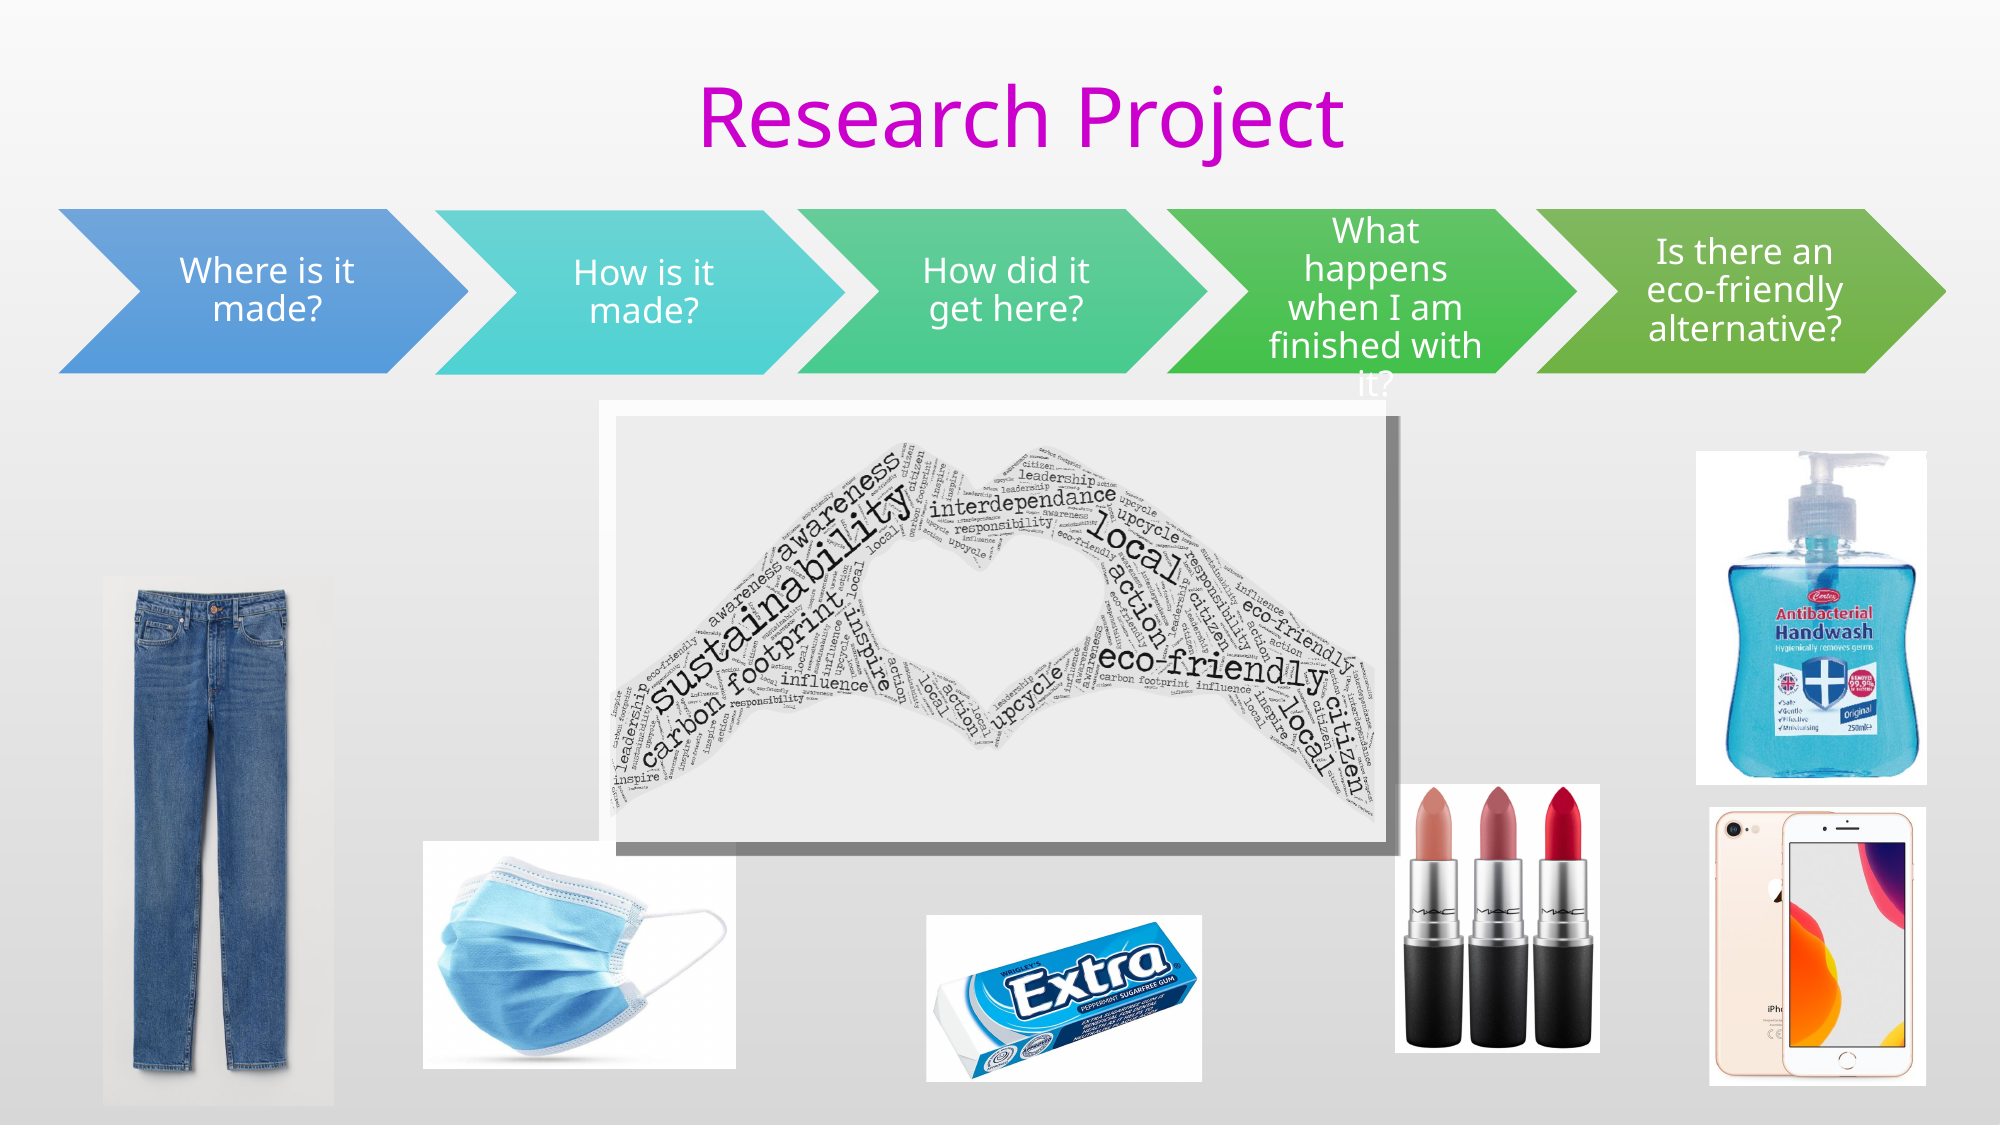

Research Project
Where is it made?
How did it get here?
What happens when I am finished with it?
Is there an eco-friendly alternative?
How is it made?